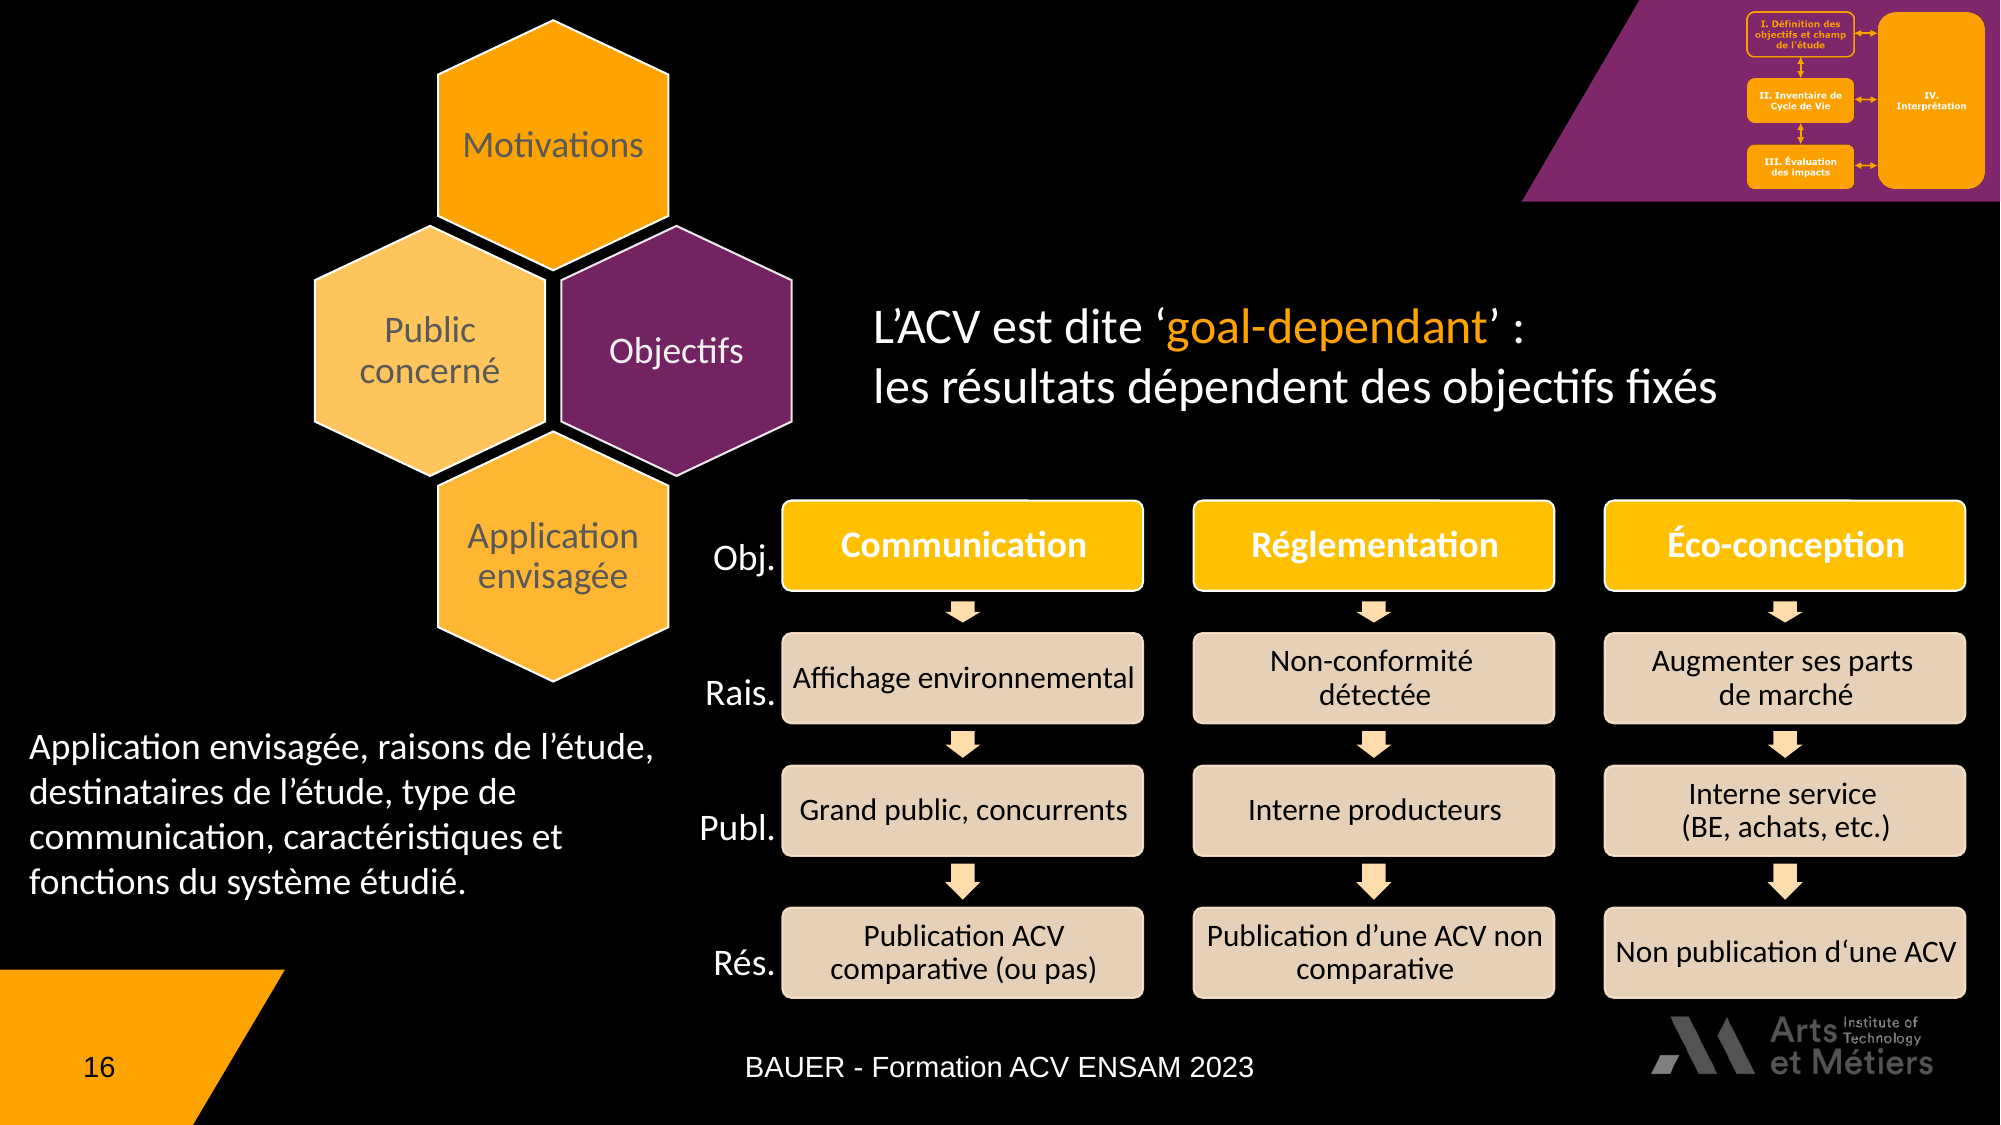

Motivations
Public concerné
Objectifs
L’ACV est dite ‘goal-dependant’ :
les résultats dépendent des objectifs fixés
Application envisagée
Communication
Réglementation
Éco-conception
Obj.
Rais.
Publ.
Rés.
Affichage environnemental
Non-conformité
détectée
Augmenter ses parts
de marché
Application envisagée, raisons de l’étude, destinataires de l’étude, type de communication, caractéristiques et fonctions du système étudié.
Grand public, concurrents
Interne producteurs
Interne service
(BE, achats, etc.)
Publication ACV comparative (ou pas)
Publication d’une ACV non comparative
Non publication d‘une ACV